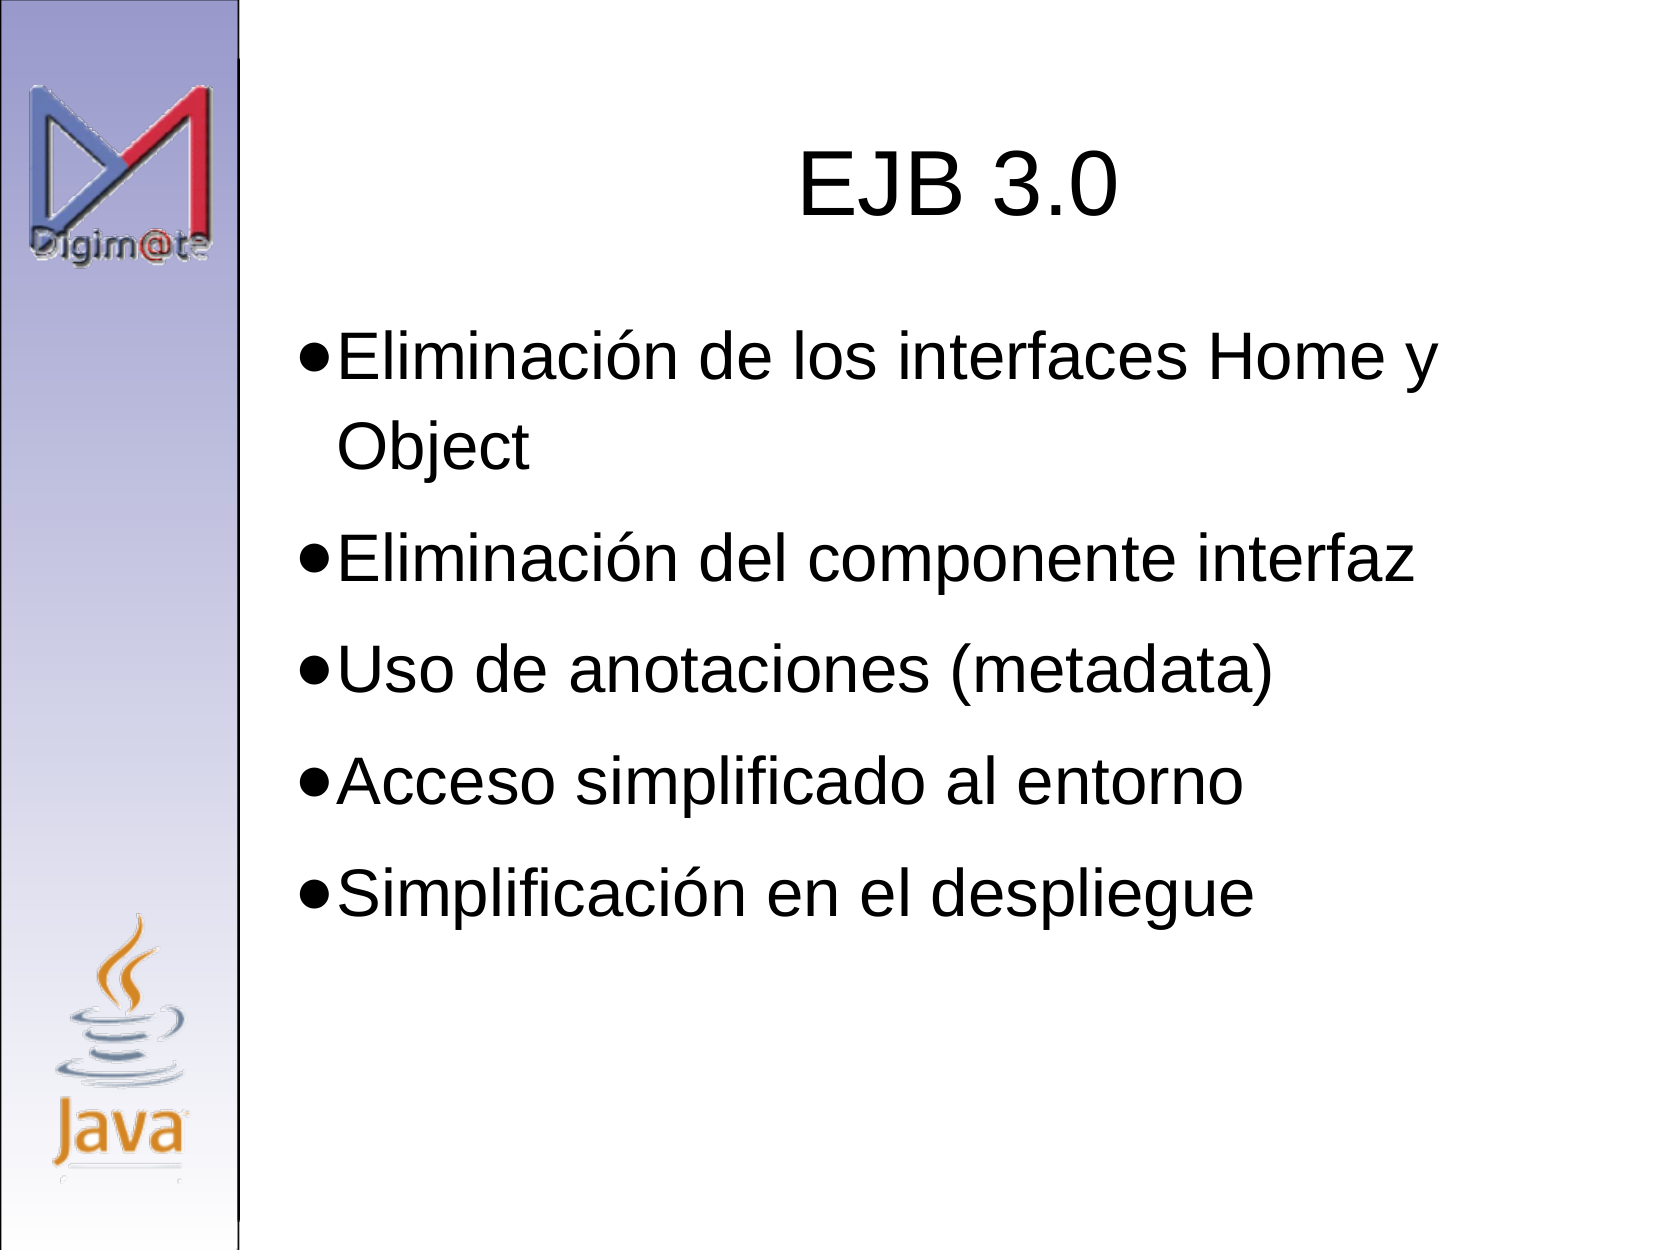

# EJB 3.0
Eliminación de los interfaces Home y Object
Eliminación del componente interfaz
Uso de anotaciones (metadata)
Acceso simplificado al entorno
Simplificación en el despliegue